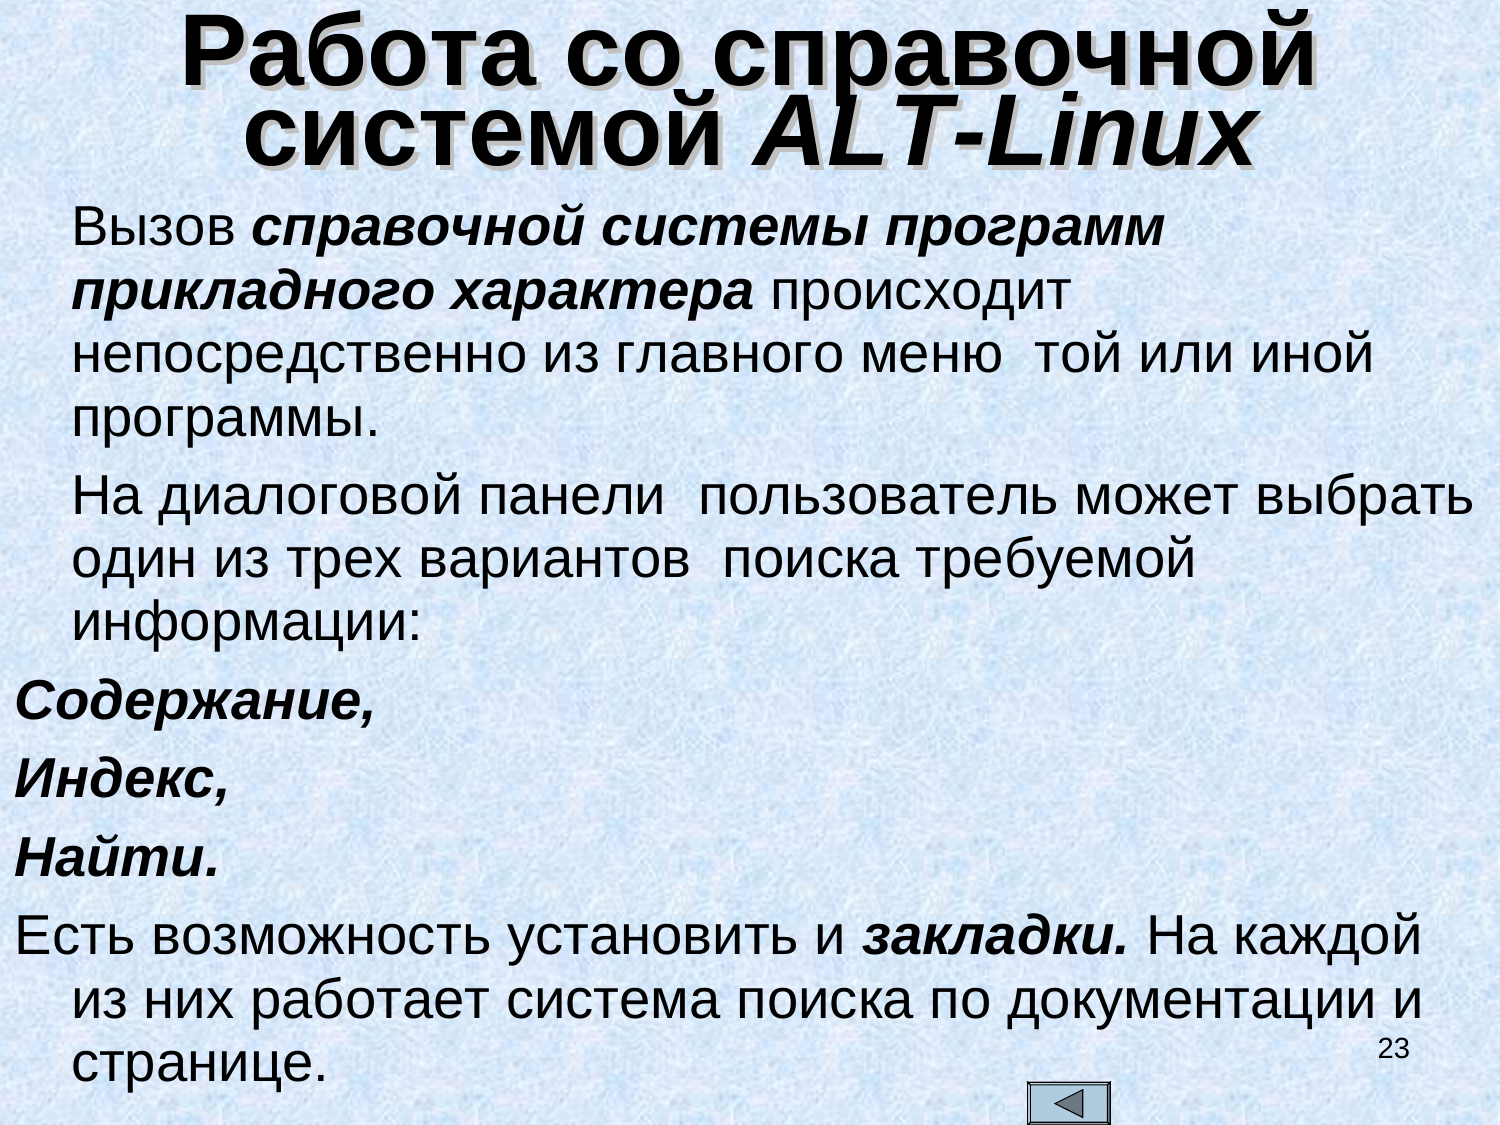

# Работа со справочной системой ALT-Linux
	Вызов справочной системы программ прикладного характера происходит непосредственно из главного меню той или иной программы.
	На диалоговой панели пользователь может выбрать один из трех вариантов поиска требуемой информации:
Содержание,
Индекс,
Найти.
Есть возможность установить и закладки. На каждой из них работает система поиска по документации и странице.
23